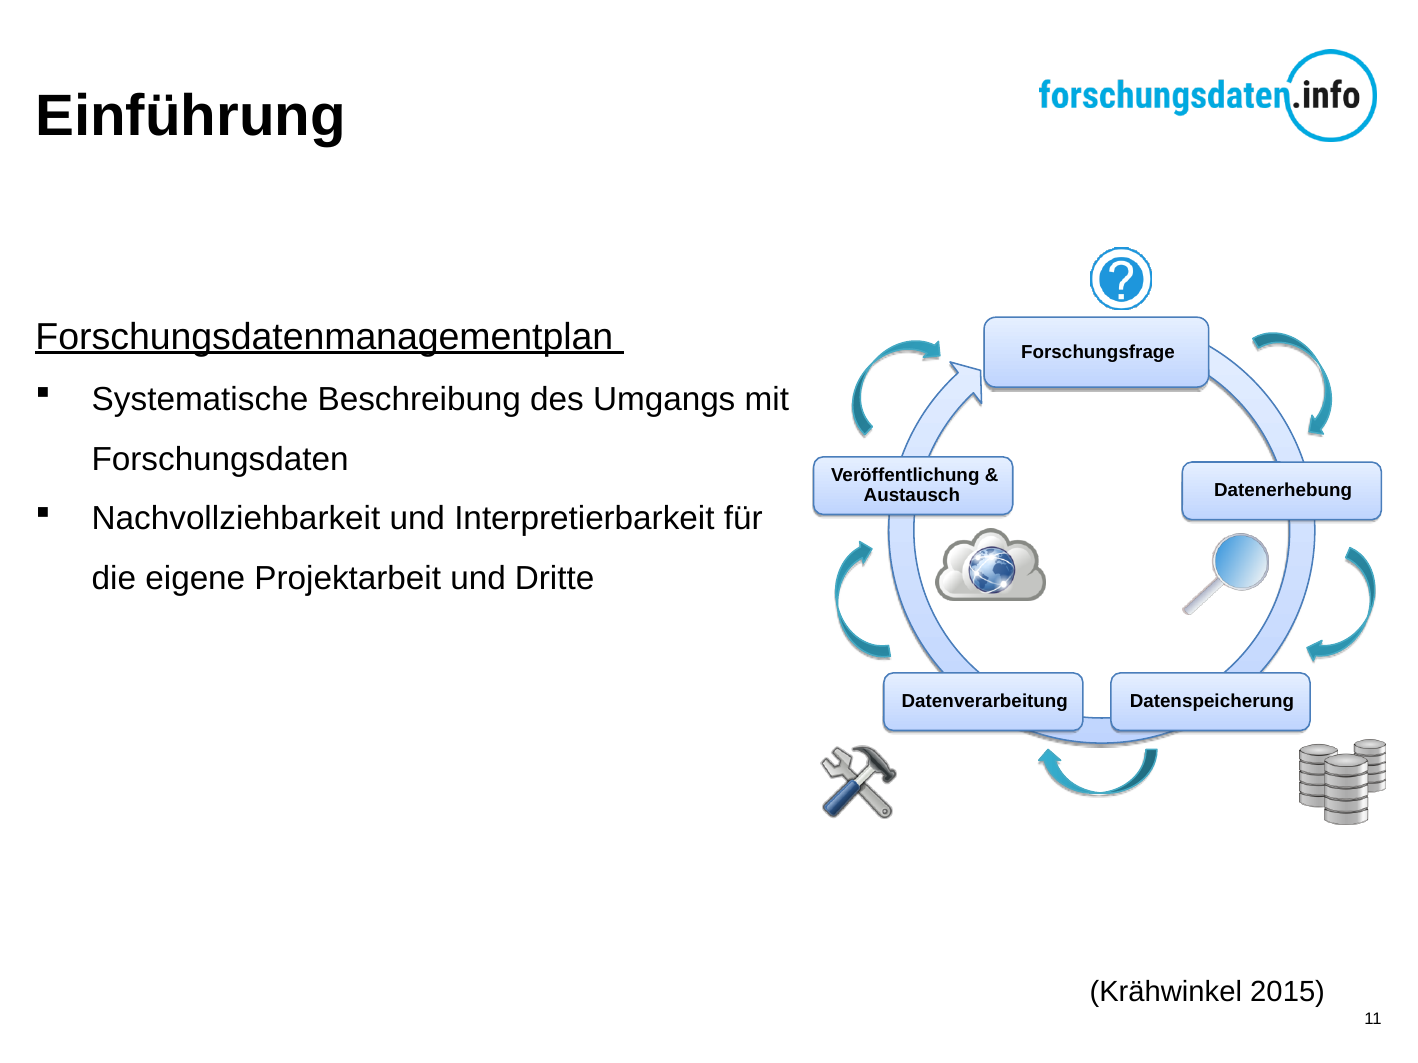

# Einführung
Forschungsdatenmanagementplan
Systematische Beschreibung des Umgangs mit Forschungsdaten
Nachvollziehbarkeit und Interpretierbarkeit für die eigene Projektarbeit und Dritte
Forschungsfrage
Veröffentlichung & Austausch
Datenerhebung
Datenverarbeitung
Datenspeicherung
(Krähwinkel 2015)